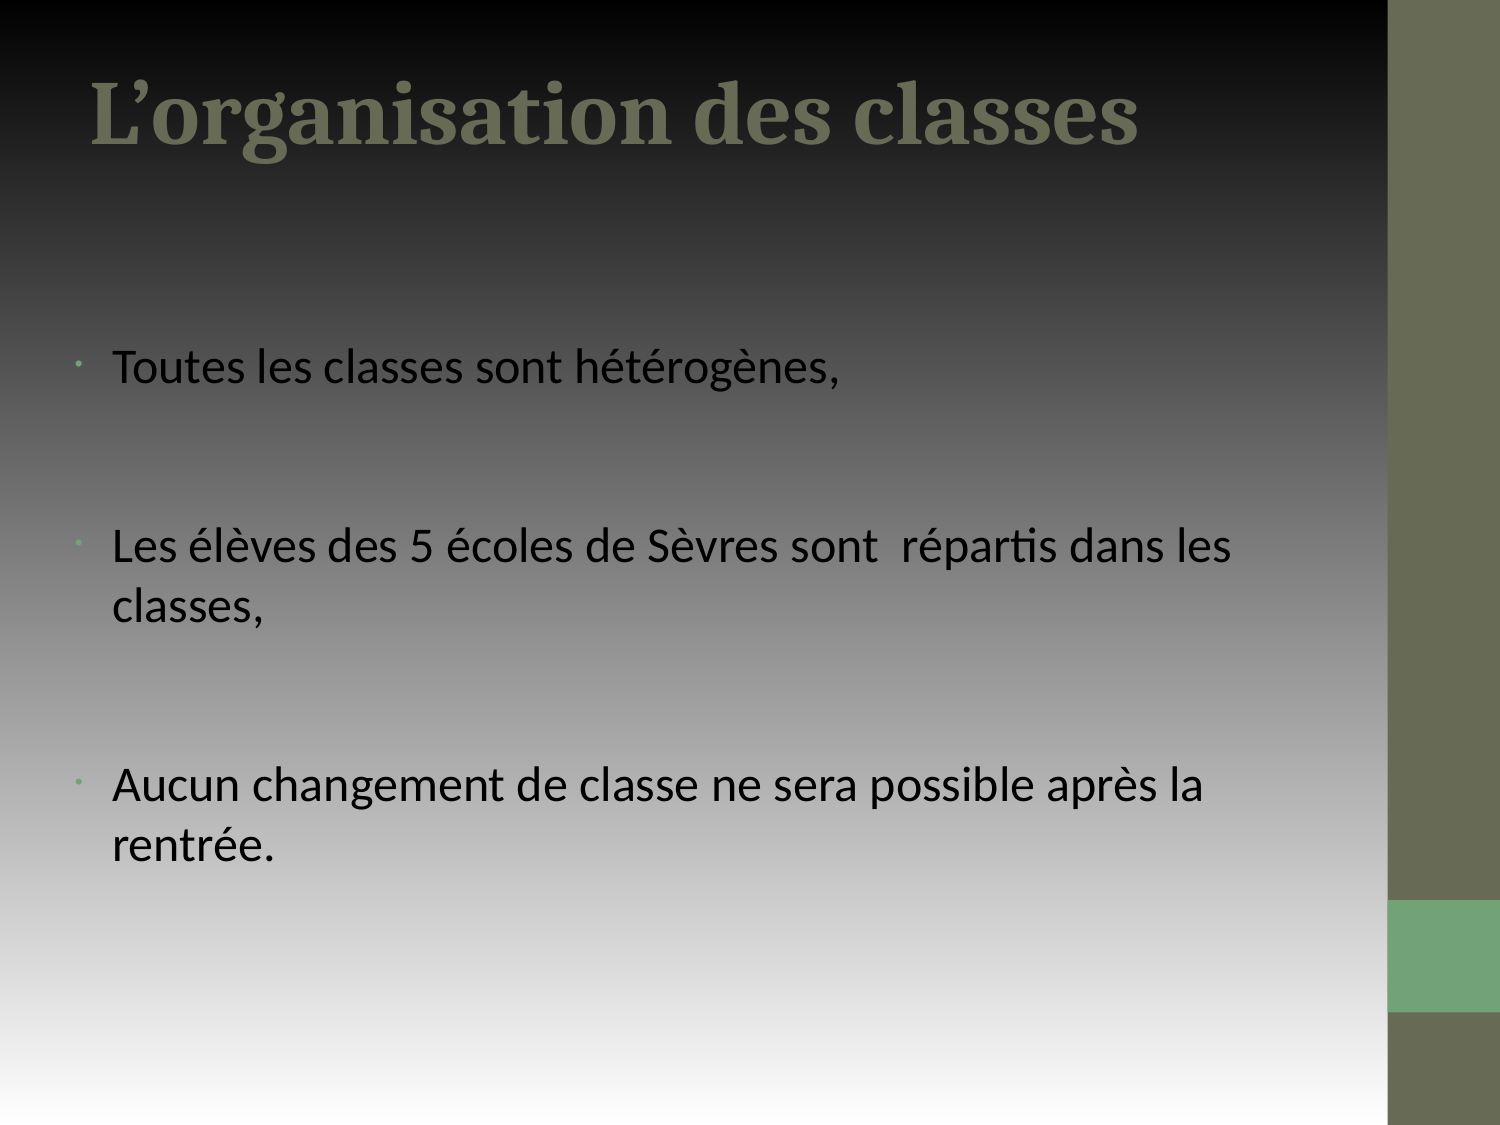

# L’organisation des classes
Toutes les classes sont hétérogènes,
Les élèves des 5 écoles de Sèvres sont répartis dans les classes,
Aucun changement de classe ne sera possible après la rentrée.